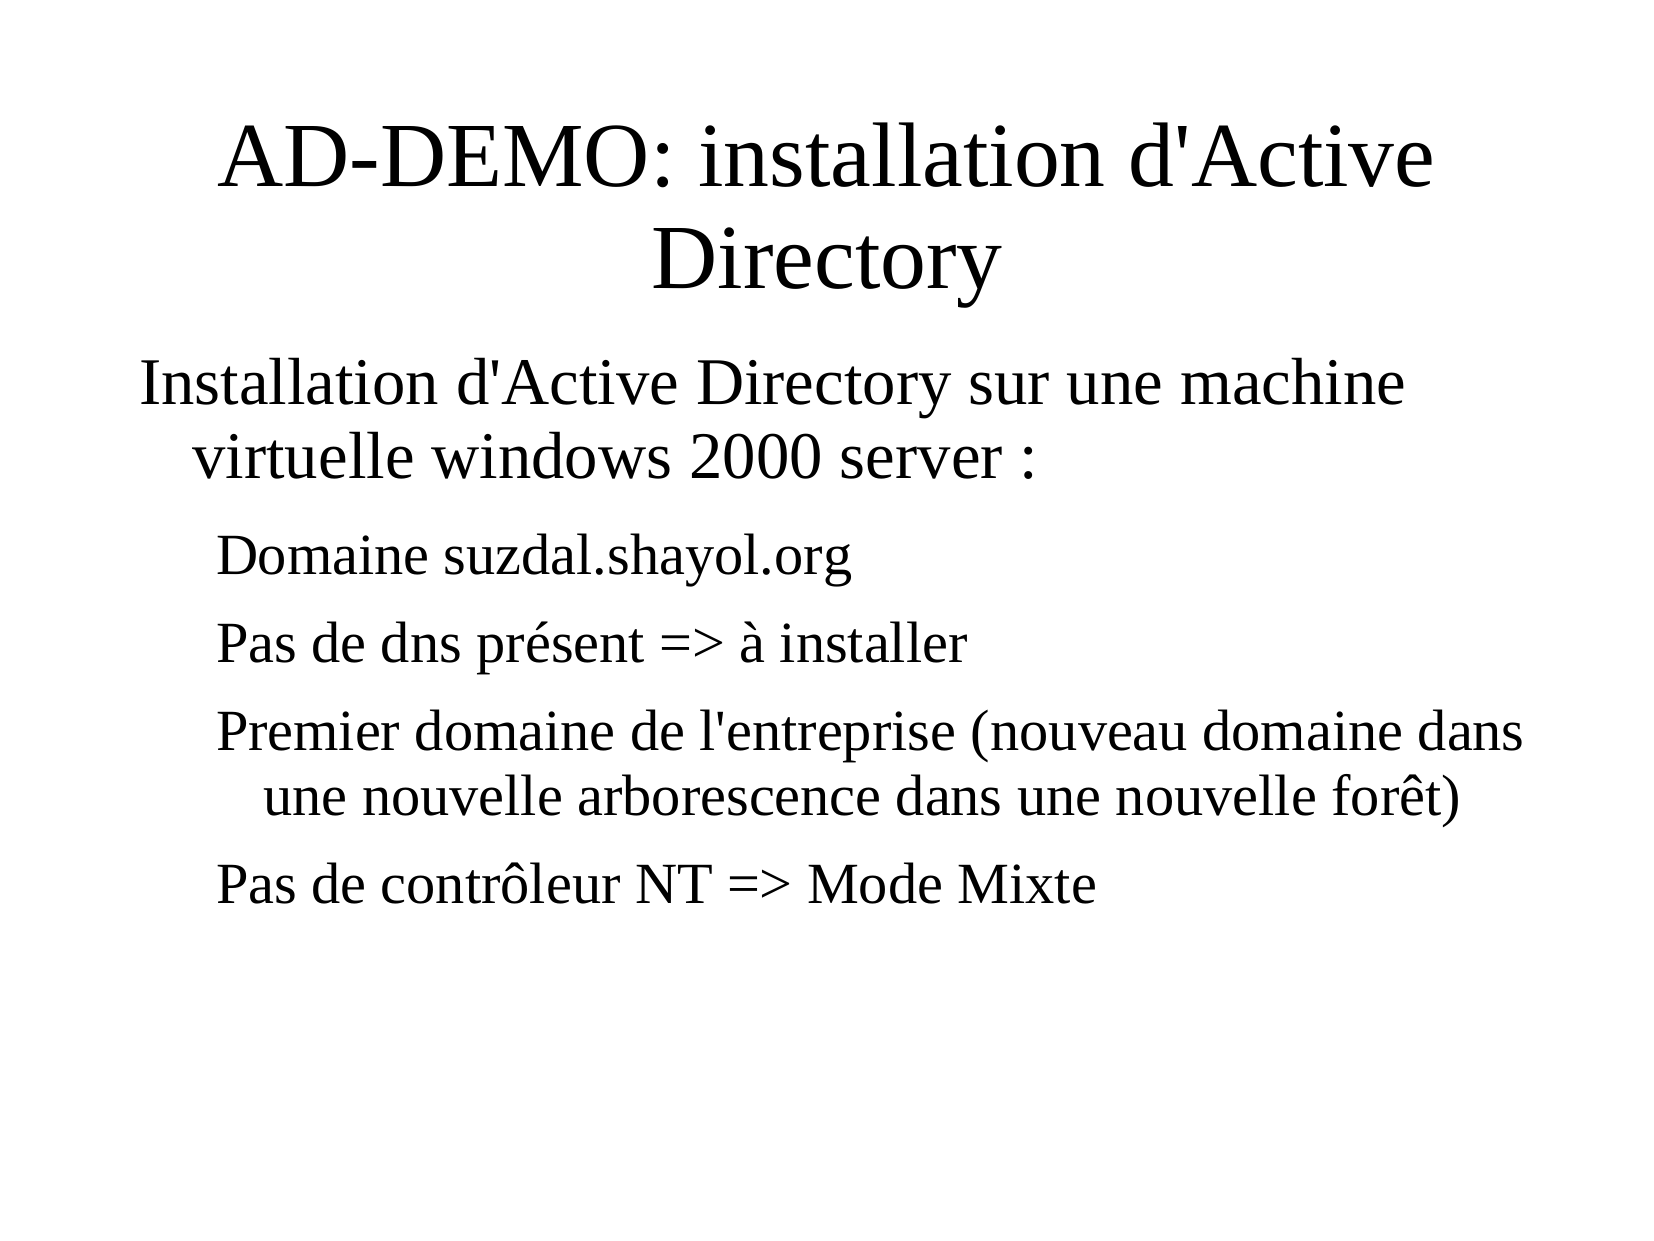

# AD-DEMO: installation d'Active Directory
Installation d'Active Directory sur une machine virtuelle windows 2000 server :
Domaine suzdal.shayol.org
Pas de dns présent => à installer
Premier domaine de l'entreprise (nouveau domaine dans une nouvelle arborescence dans une nouvelle forêt)
Pas de contrôleur NT => Mode Mixte